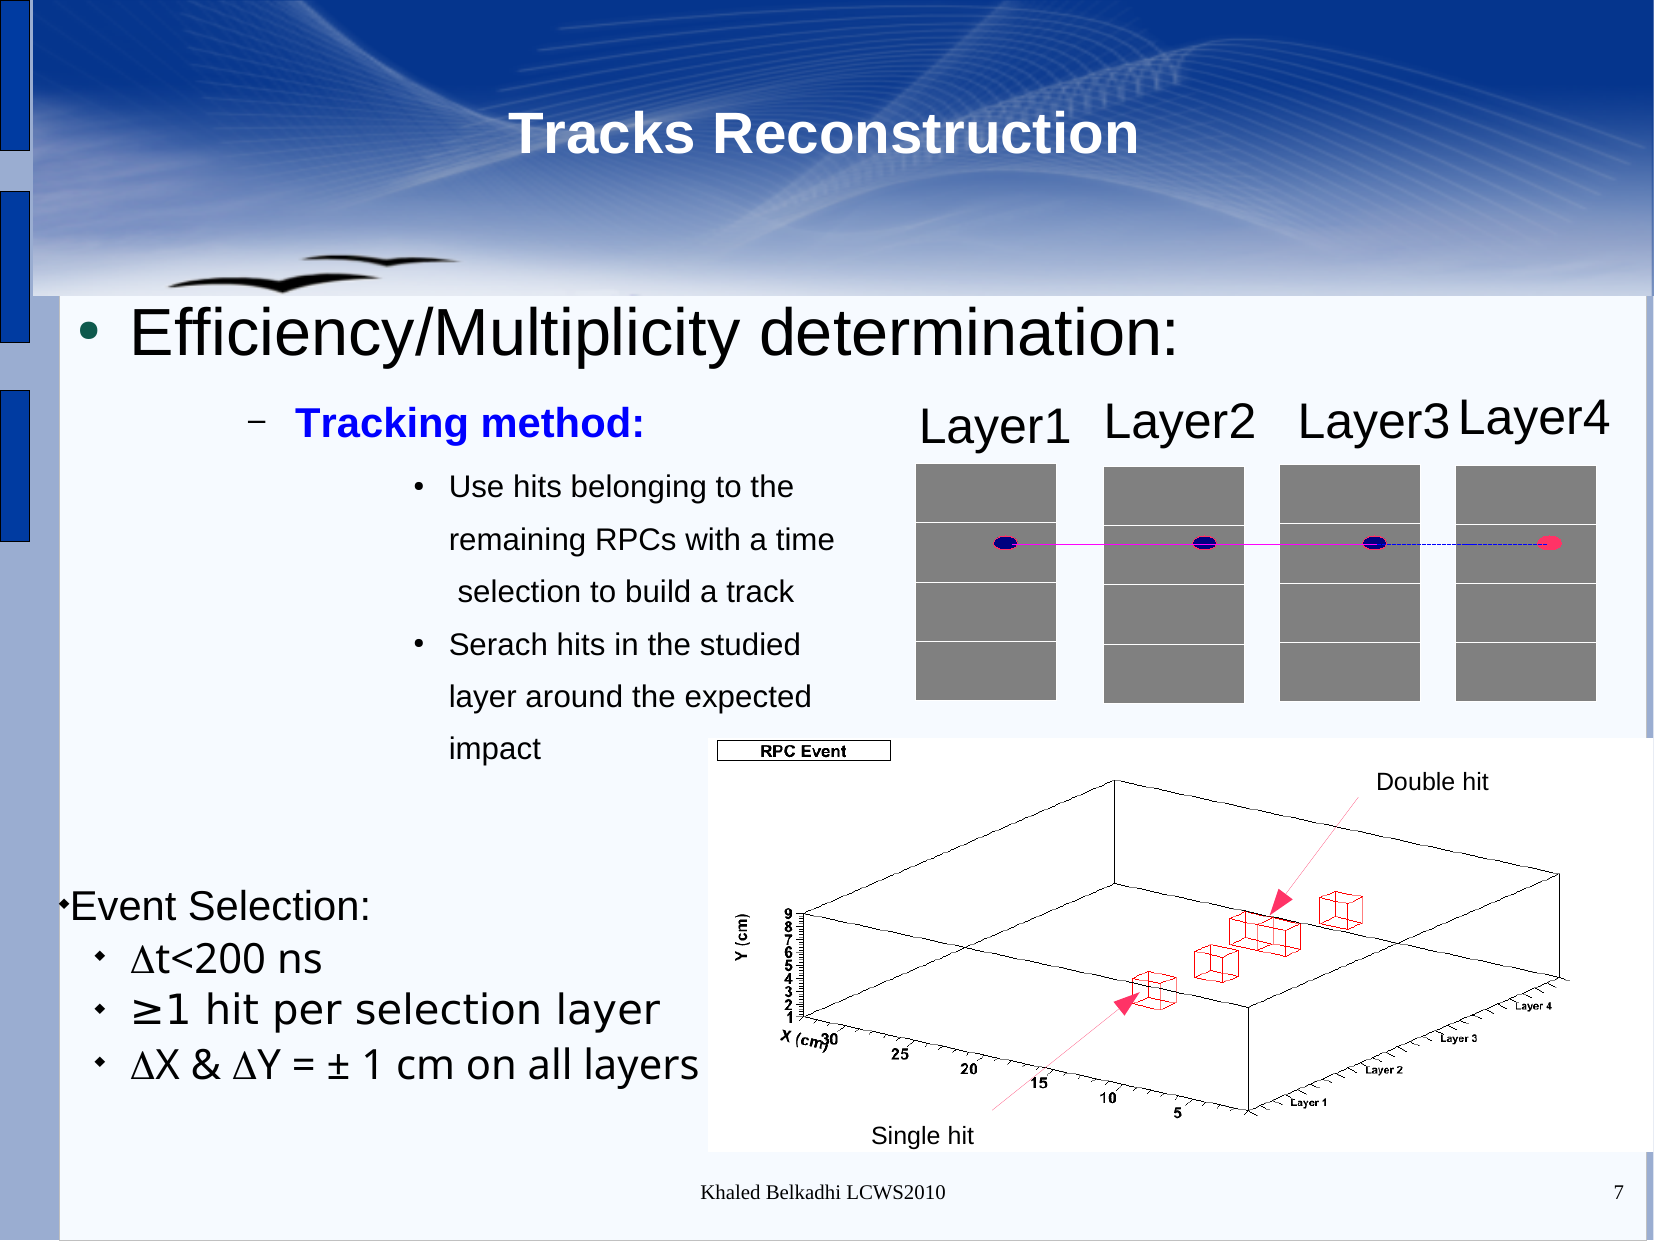

# Tracks Reconstruction
Efficiency/Multiplicity determination:
Tracking method:
Use hits belonging to the
remaining RPCs with a time
 selection to build a track
Serach hits in the studied
layer around the expected
impact
Layer4
Layer2
Layer3
Layer1
| |
| --- |
| |
| |
| |
| |
| --- |
| |
| |
| |
| |
| --- |
| |
| |
| |
| |
| --- |
| |
| |
| |
Double hit
Event Selection:
Dt<200 ns
≥1 hit per selection layer
DX & DY = ± 1 cm on all layers
Single hit
Khaled Belkadhi LCWS2010